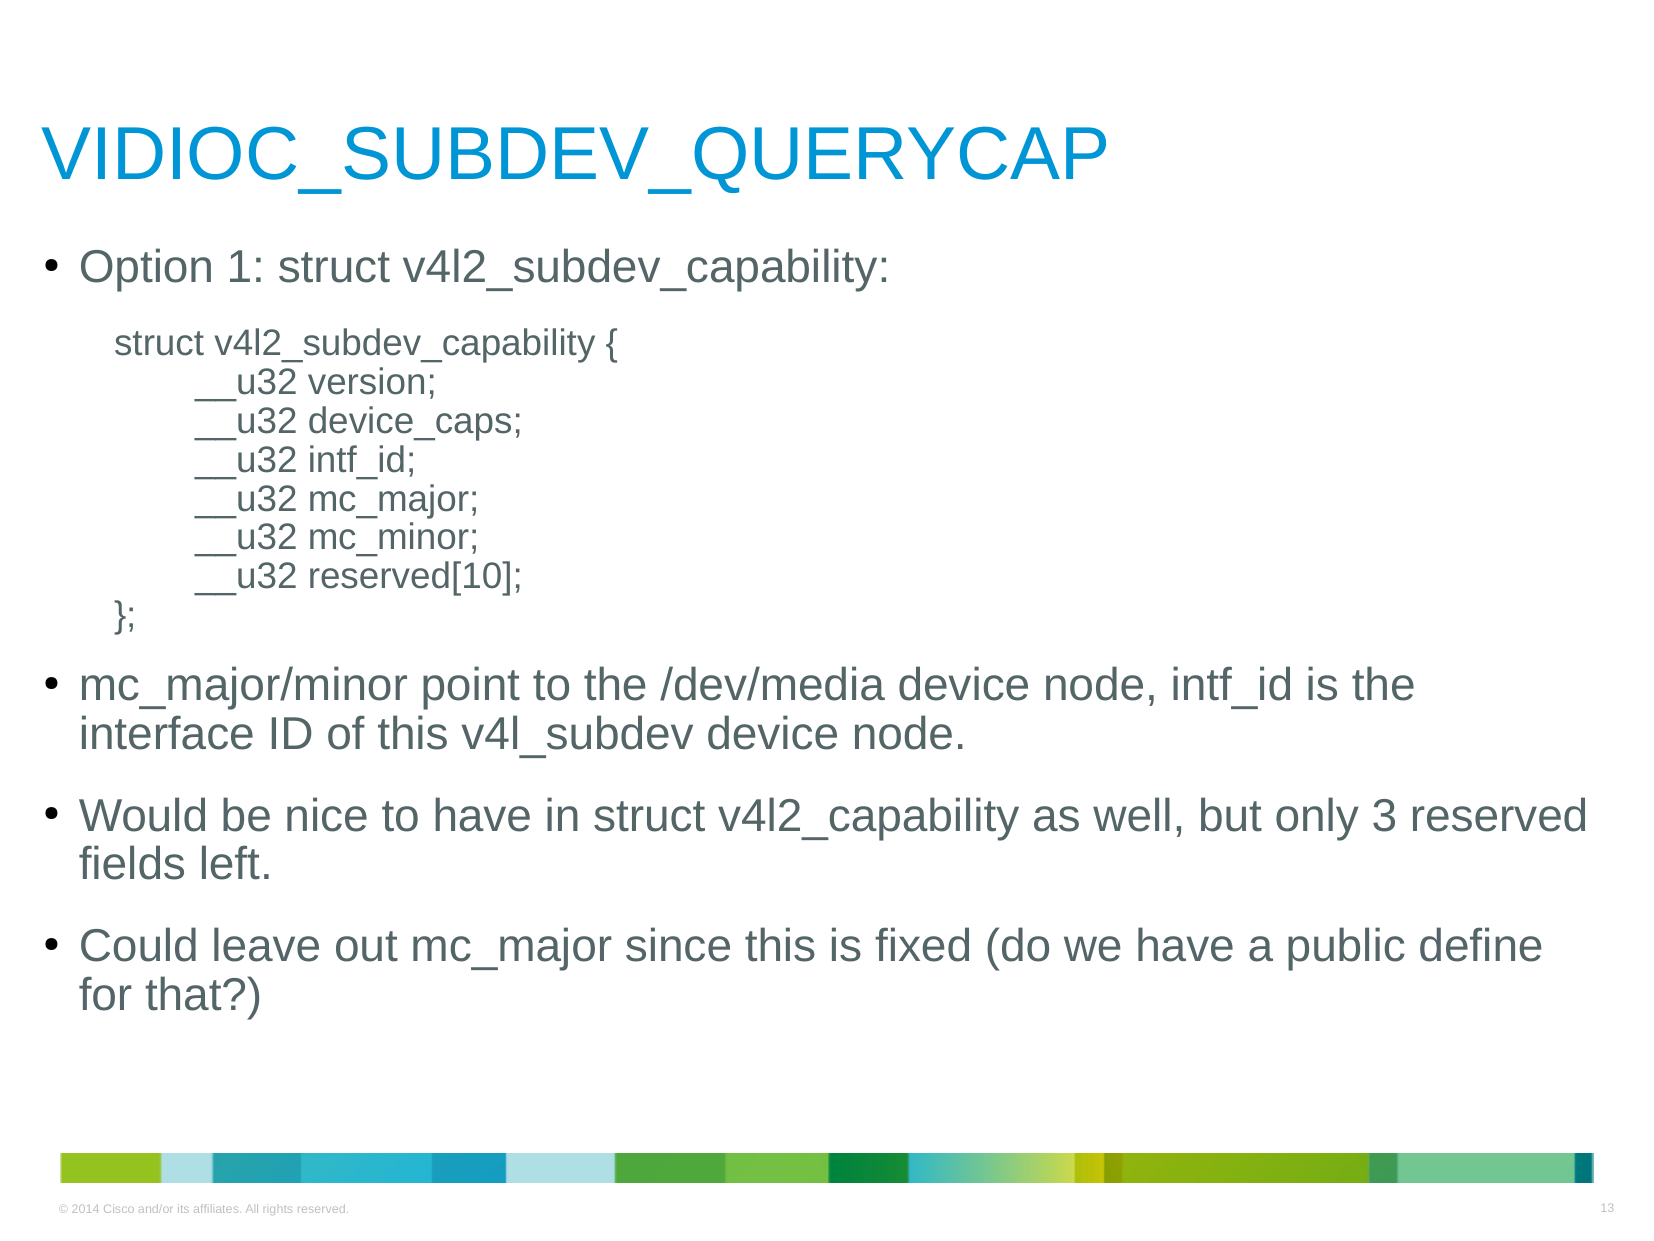

# VIDIOC_SUBDEV_QUERYCAP
Option 1: struct v4l2_subdev_capability:
struct v4l2_subdev_capability {
	__u32 version;
	__u32 device_caps;
	__u32 intf_id;
	__u32 mc_major;
	__u32 mc_minor;
	__u32 reserved[10];
};
mc_major/minor point to the /dev/media device node, intf_id is the interface ID of this v4l_subdev device node.
Would be nice to have in struct v4l2_capability as well, but only 3 reserved fields left.
Could leave out mc_major since this is fixed (do we have a public define for that?)